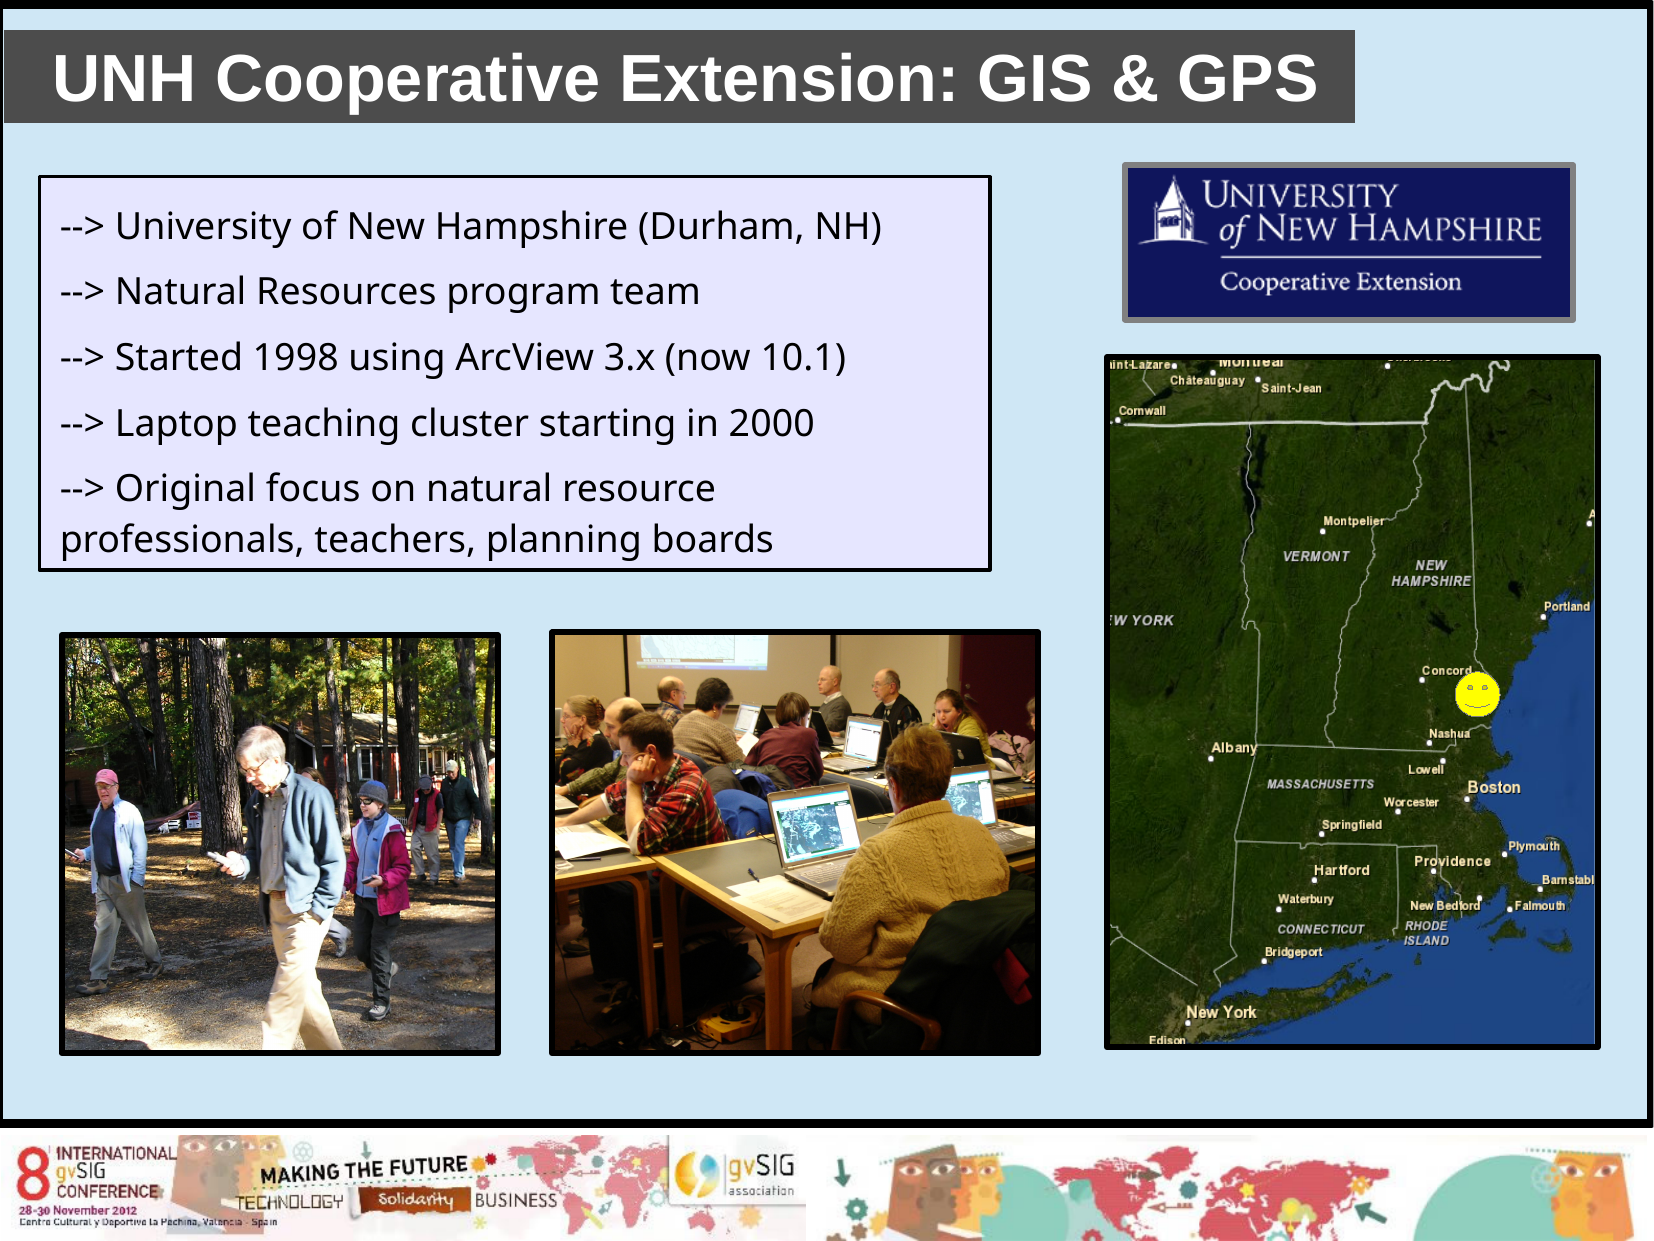

UNH Cooperative Extension: GIS & GPS
--> University of New Hampshire (Durham, NH)
--> Natural Resources program team
--> Started 1998 using ArcView 3.x (now 10.1)
--> Laptop teaching cluster starting in 2000
--> Original focus on natural resource 				professionals, teachers, planning boards